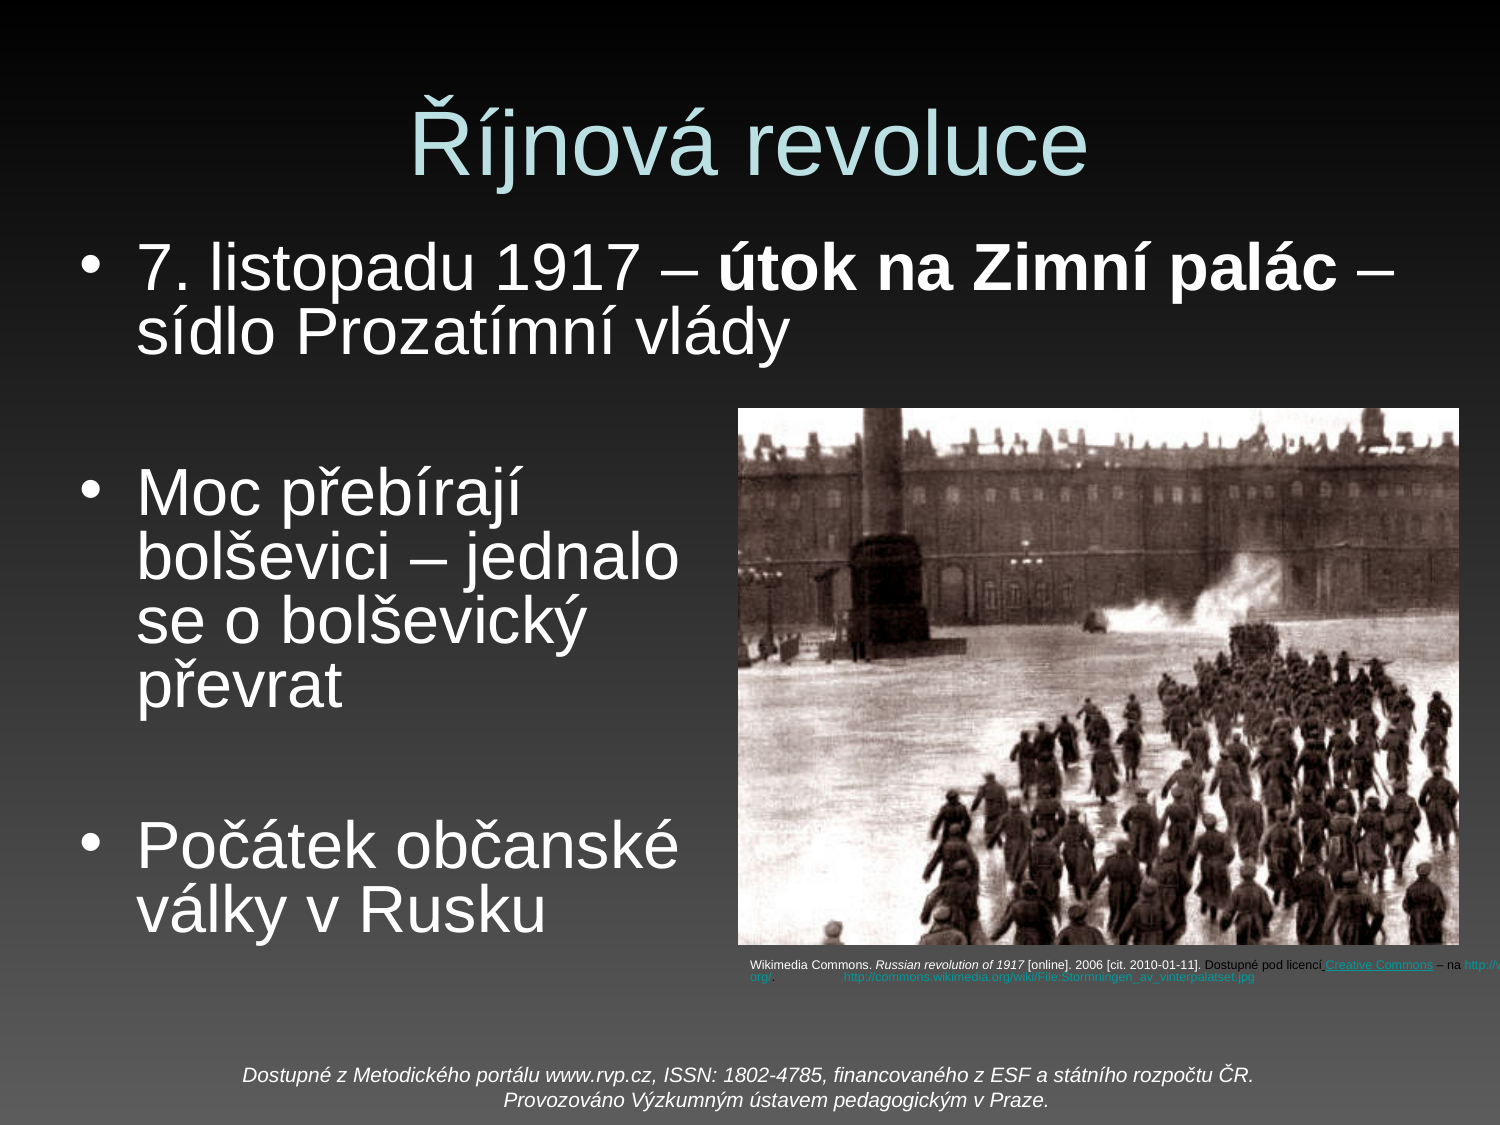

# Říjnová revoluce
7. listopadu 1917 – útok na Zimní palác – sídlo Prozatímní vlády
Moc přebírají
bolševici – jednalo
se o bolševický
převrat
Počátek občanské
války v Rusku
	Wikimedia Commons. Russian revolution of 1917 [online]. 2006 [cit. 2010-01-11]. Dostupné pod licencí Creative Commons – na http://www.wikipedia.org/. 	http://commons.wikimedia.org/wiki/File:Stormningen_av_vinterpalatset.jpg
Dostupné z Metodického portálu www.rvp.cz, ISSN: 1802-4785, financovaného z ESF a státního rozpočtu ČR.
Provozováno Výzkumným ústavem pedagogickým v Praze.